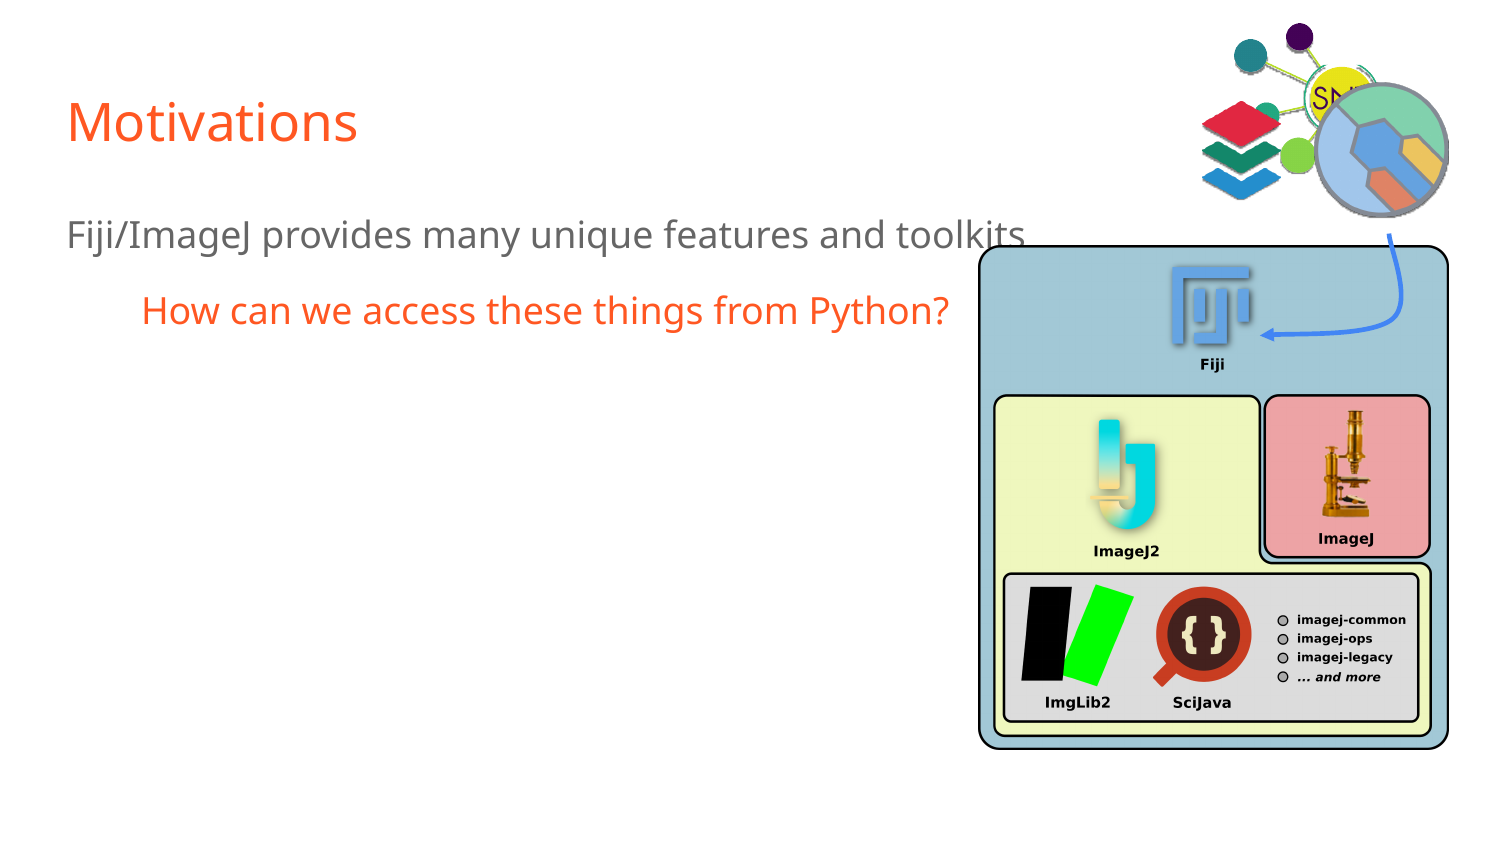

# Motivations
Fiji/ImageJ provides many unique features and toolkits
How can we access these things from Python?